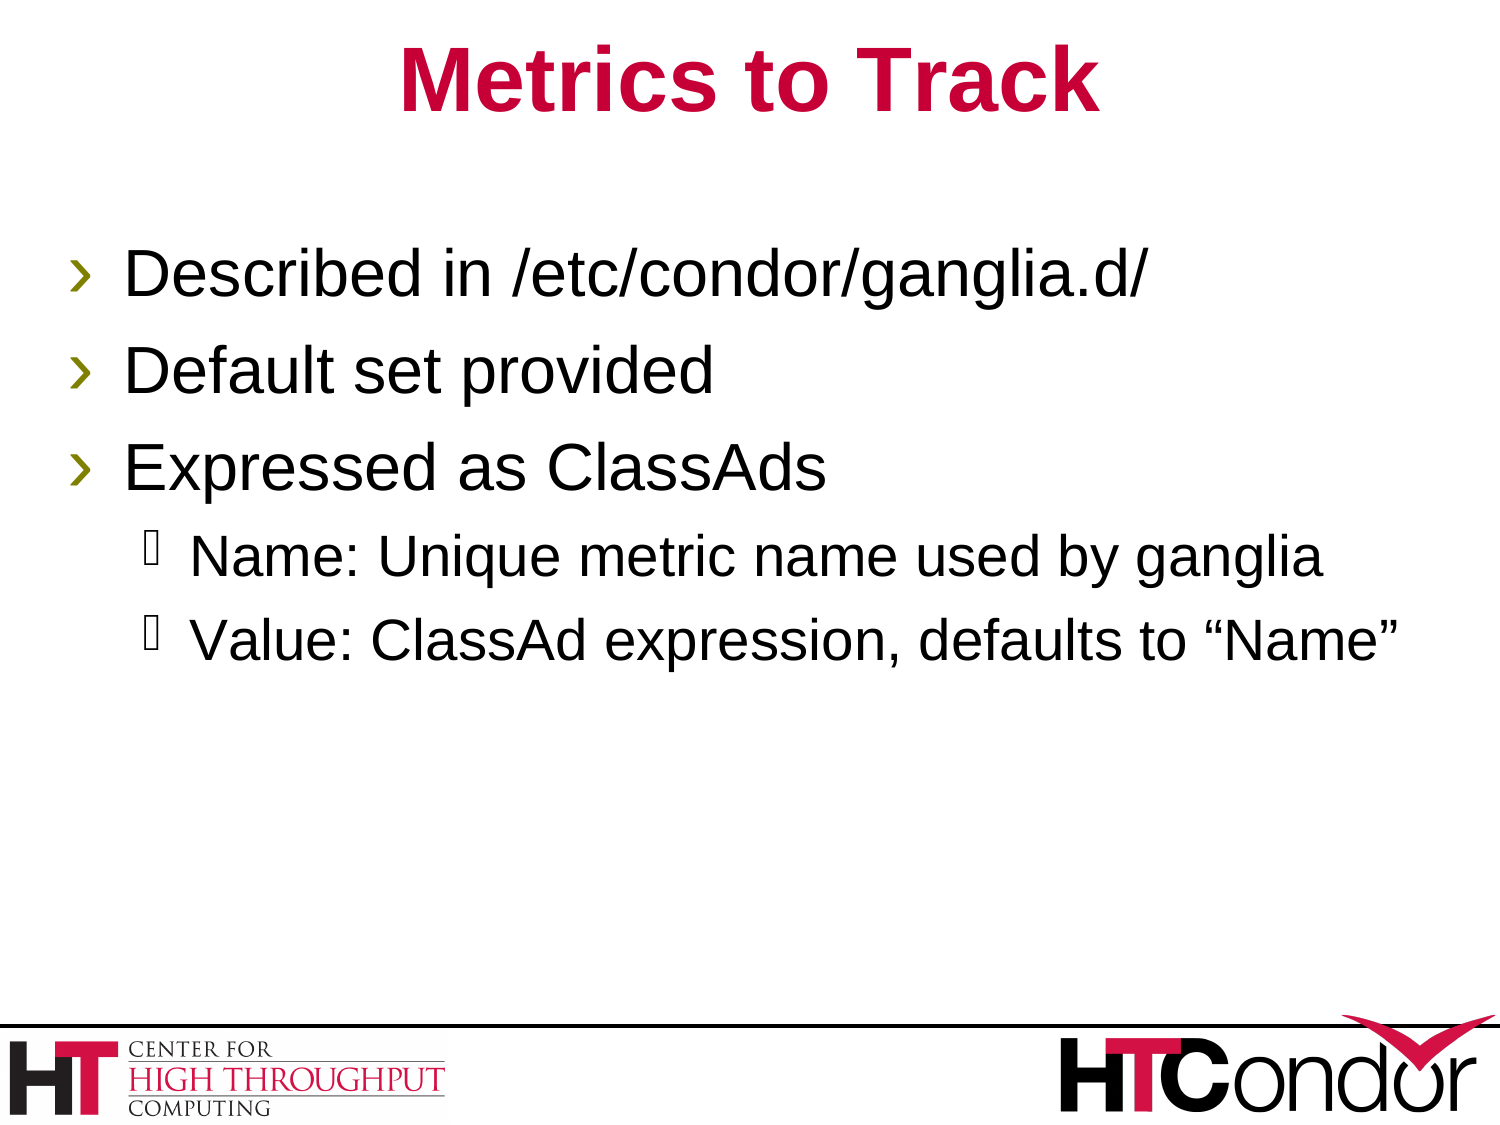

# Metrics to Track
Described in /etc/condor/ganglia.d/
Default set provided
Expressed as ClassAds
Name: Unique metric name used by ganglia
Value: ClassAd expression, defaults to “Name”